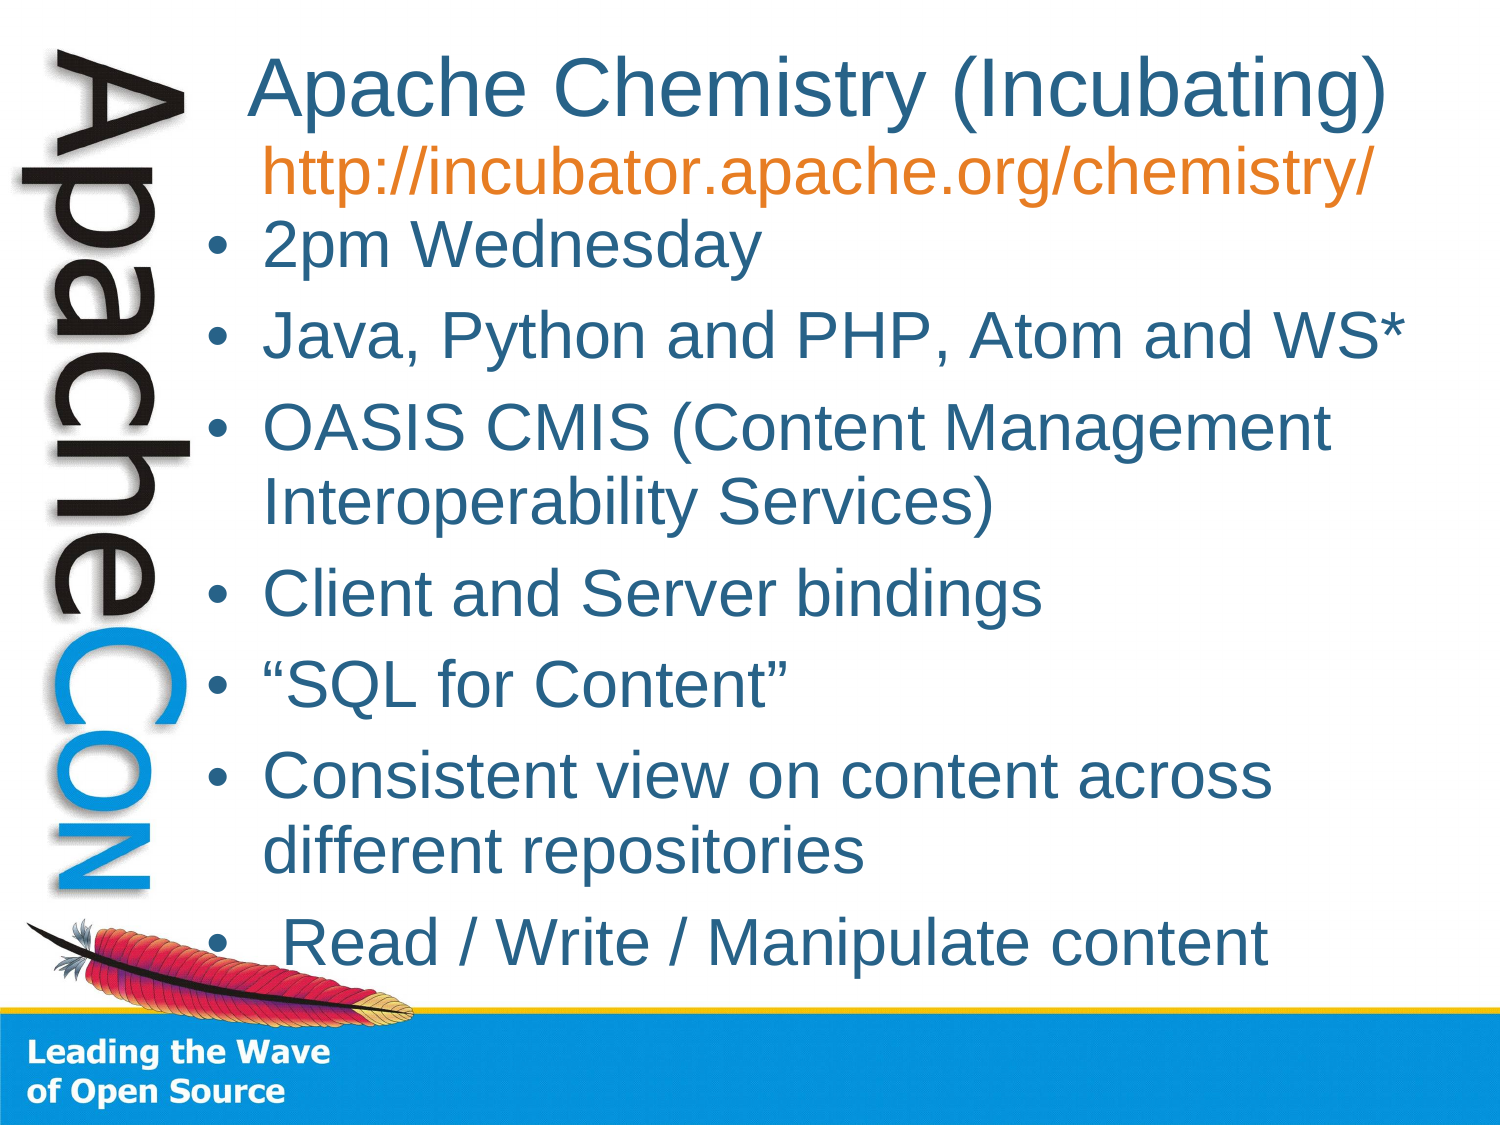

# Apache Chemistry (Incubating) http://incubator.apache.org/chemistry/
2pm Wednesday
Java, Python and PHP, Atom and WS*
OASIS CMIS (Content Management Interoperability Services)
Client and Server bindings
“SQL for Content”
Consistent view on content across different repositories
 Read / Write / Manipulate content